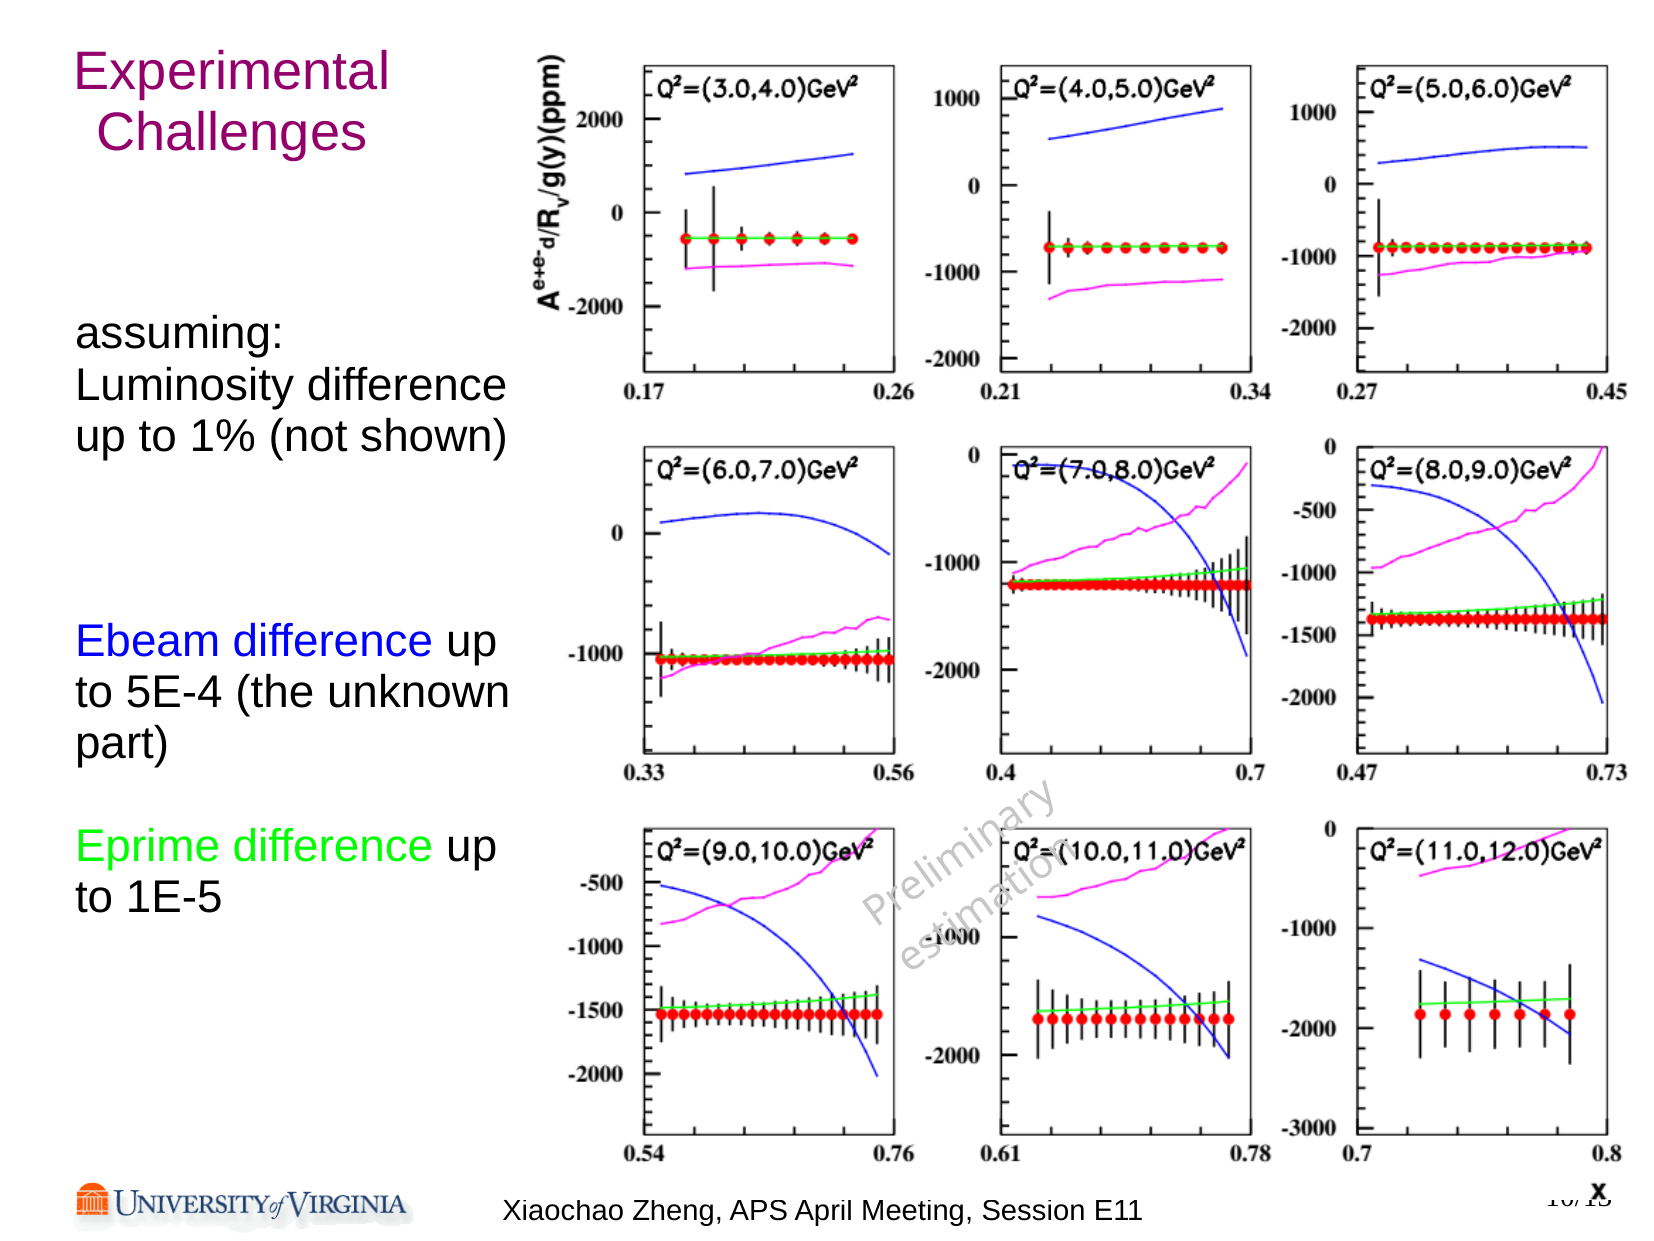

# Experimental Challenges
assuming:
Luminosity difference up to 1% (not shown)
Ebeam difference up to 5E-4 (the unknown part)
Eprime difference up to 1E-5
Preliminary estimation